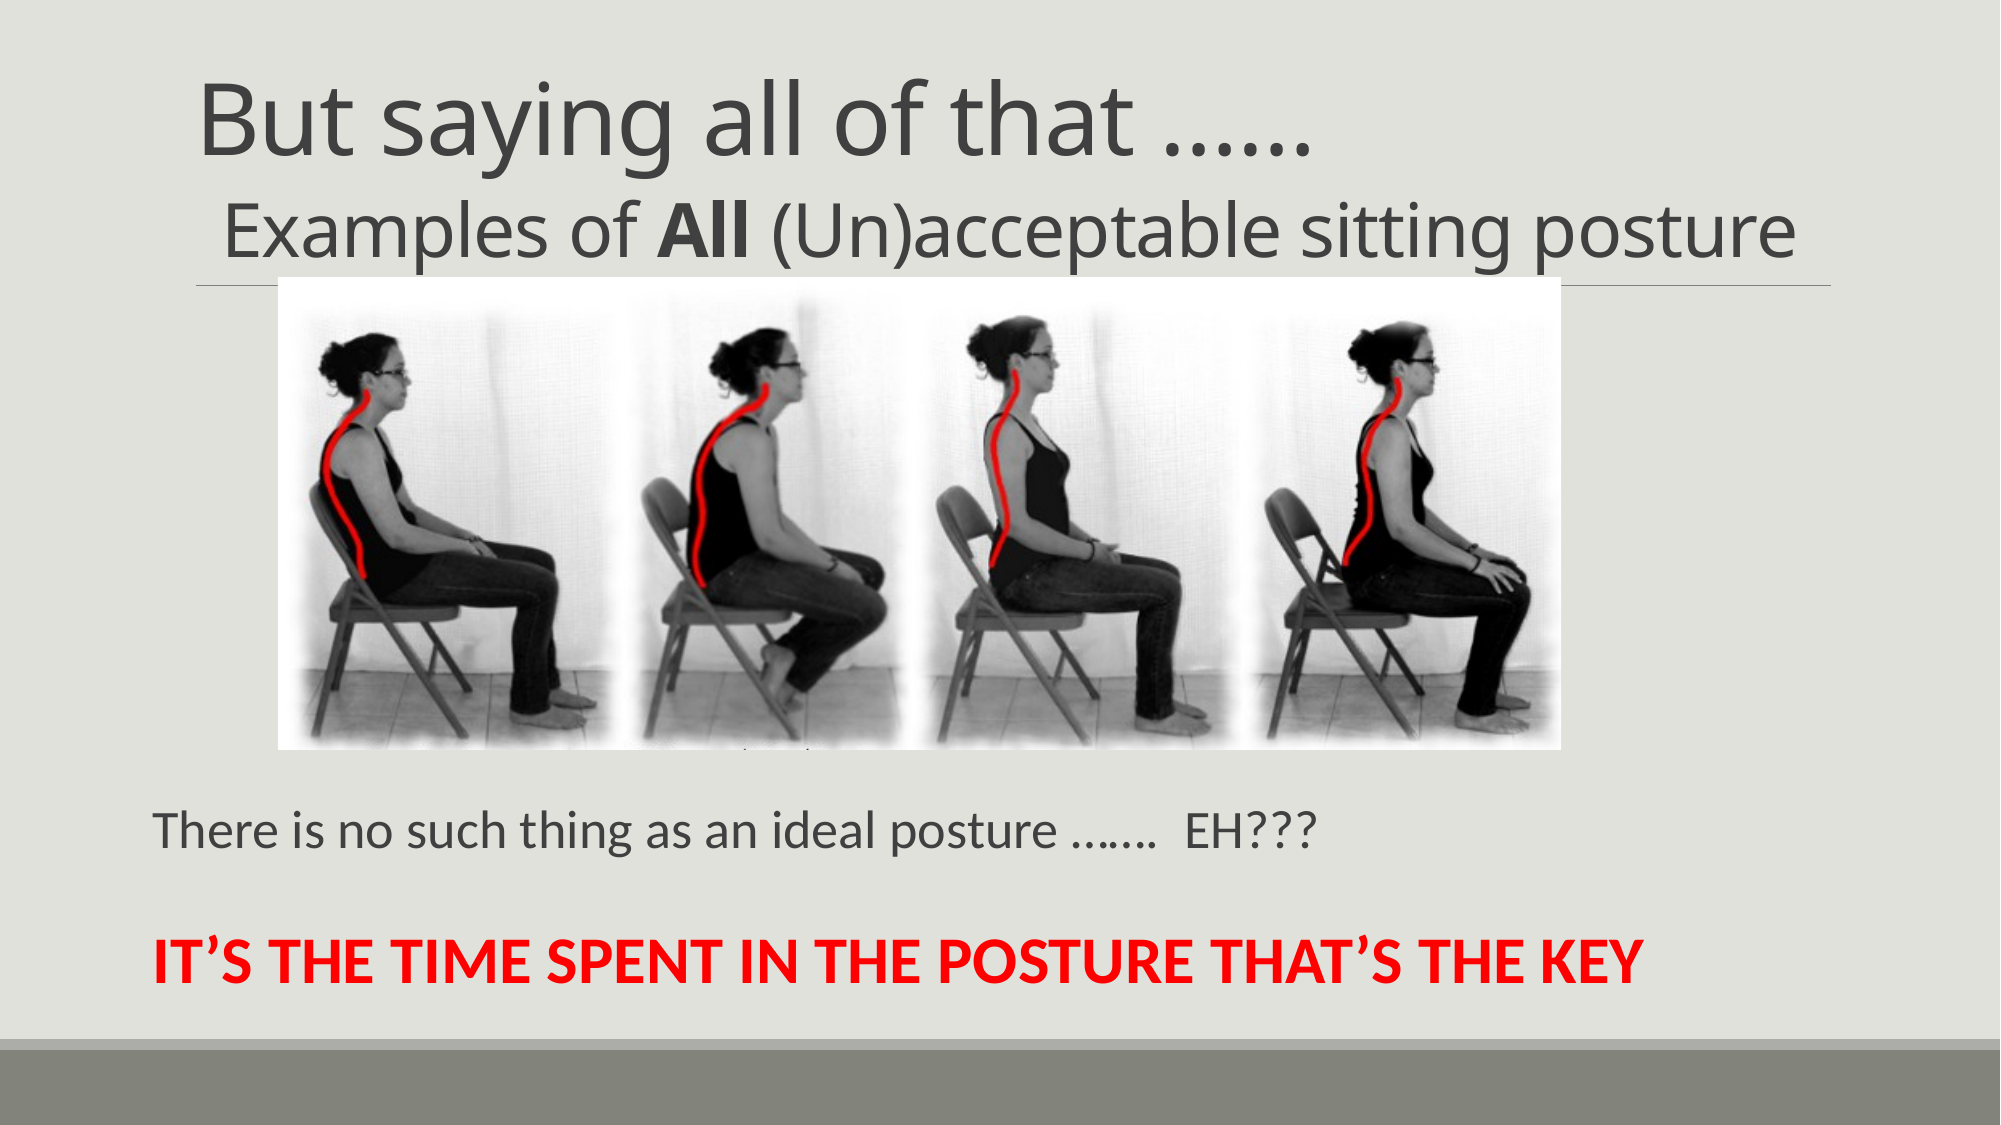

# But saying all of that …… Examples of All (Un)acceptable sitting posture
There is no such thing as an ideal posture ……. EH???
IT’S THE TIME SPENT IN THE POSTURE THAT’S THE KEY